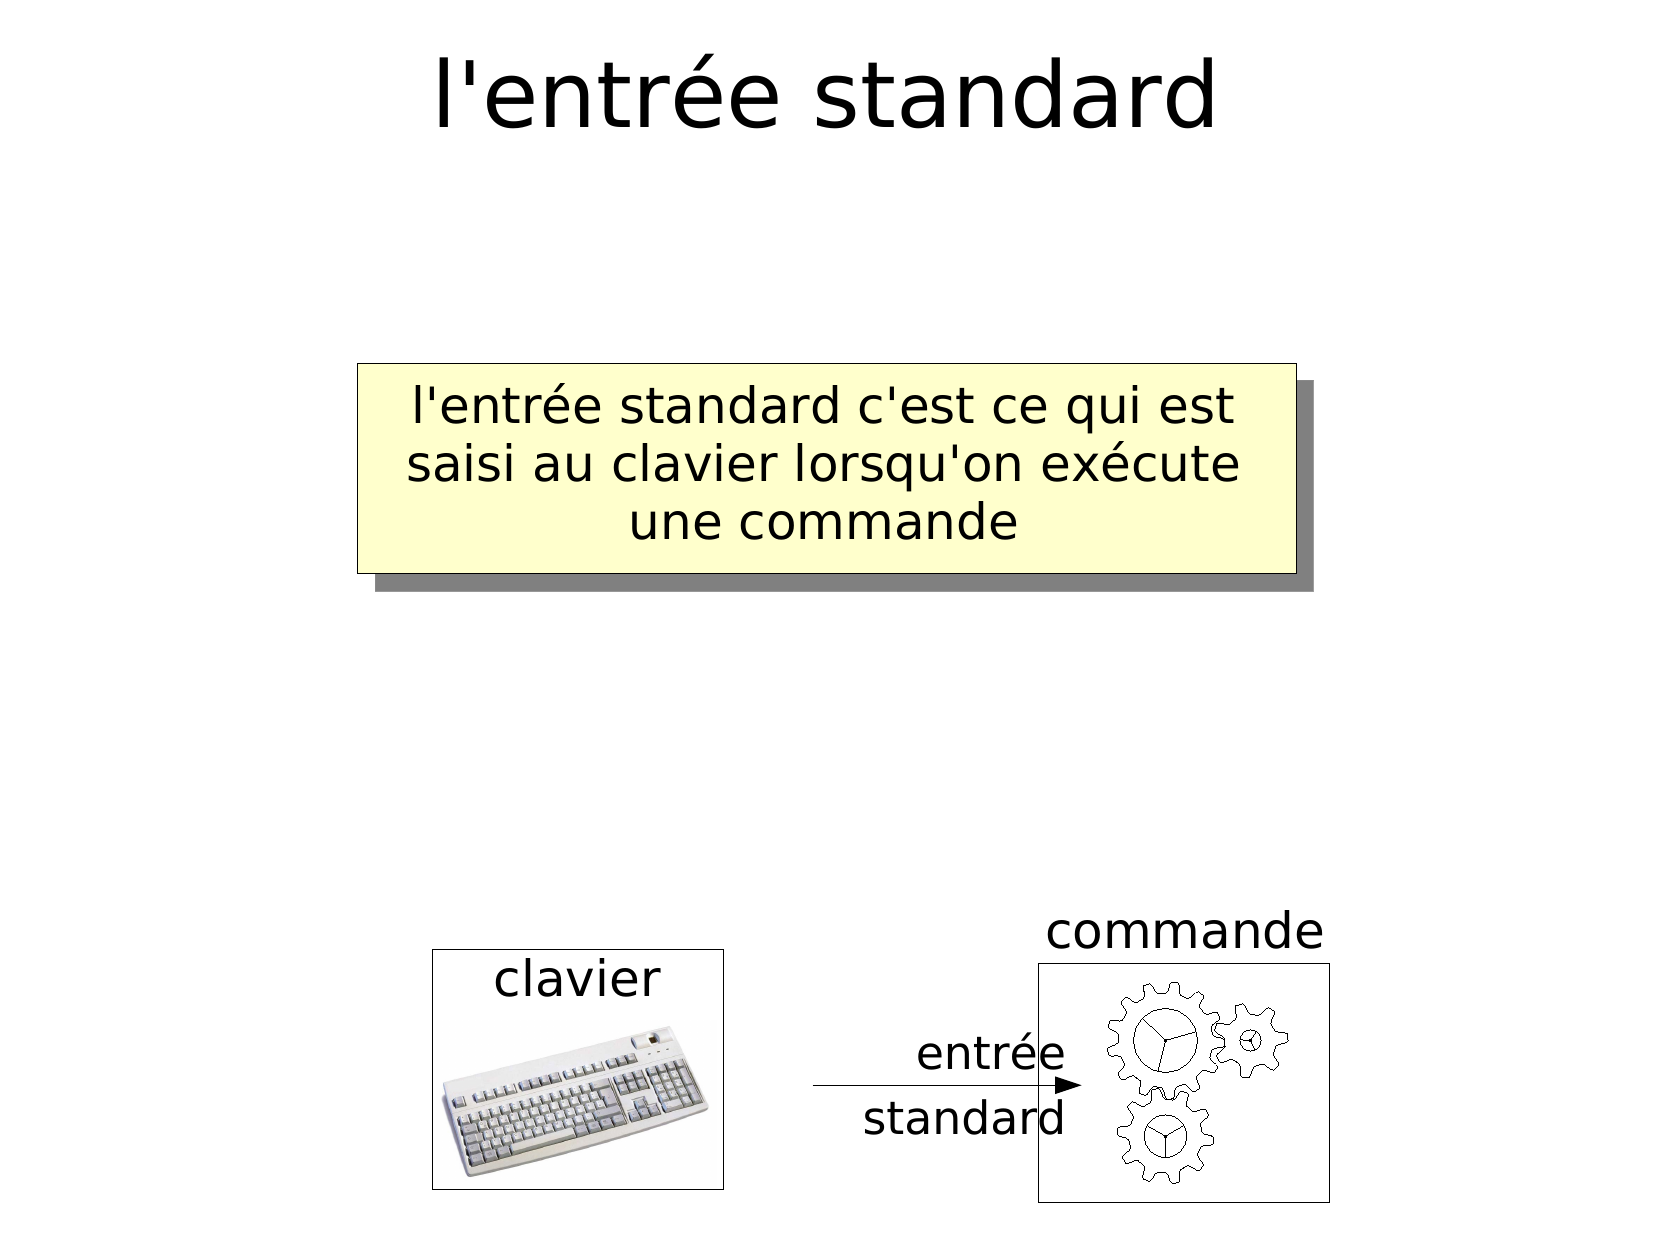

# l'entrée standard
l'entrée standard c'est ce qui est saisi au clavier lorsqu'on exécute une commande
commande
clavier
entrée
standard